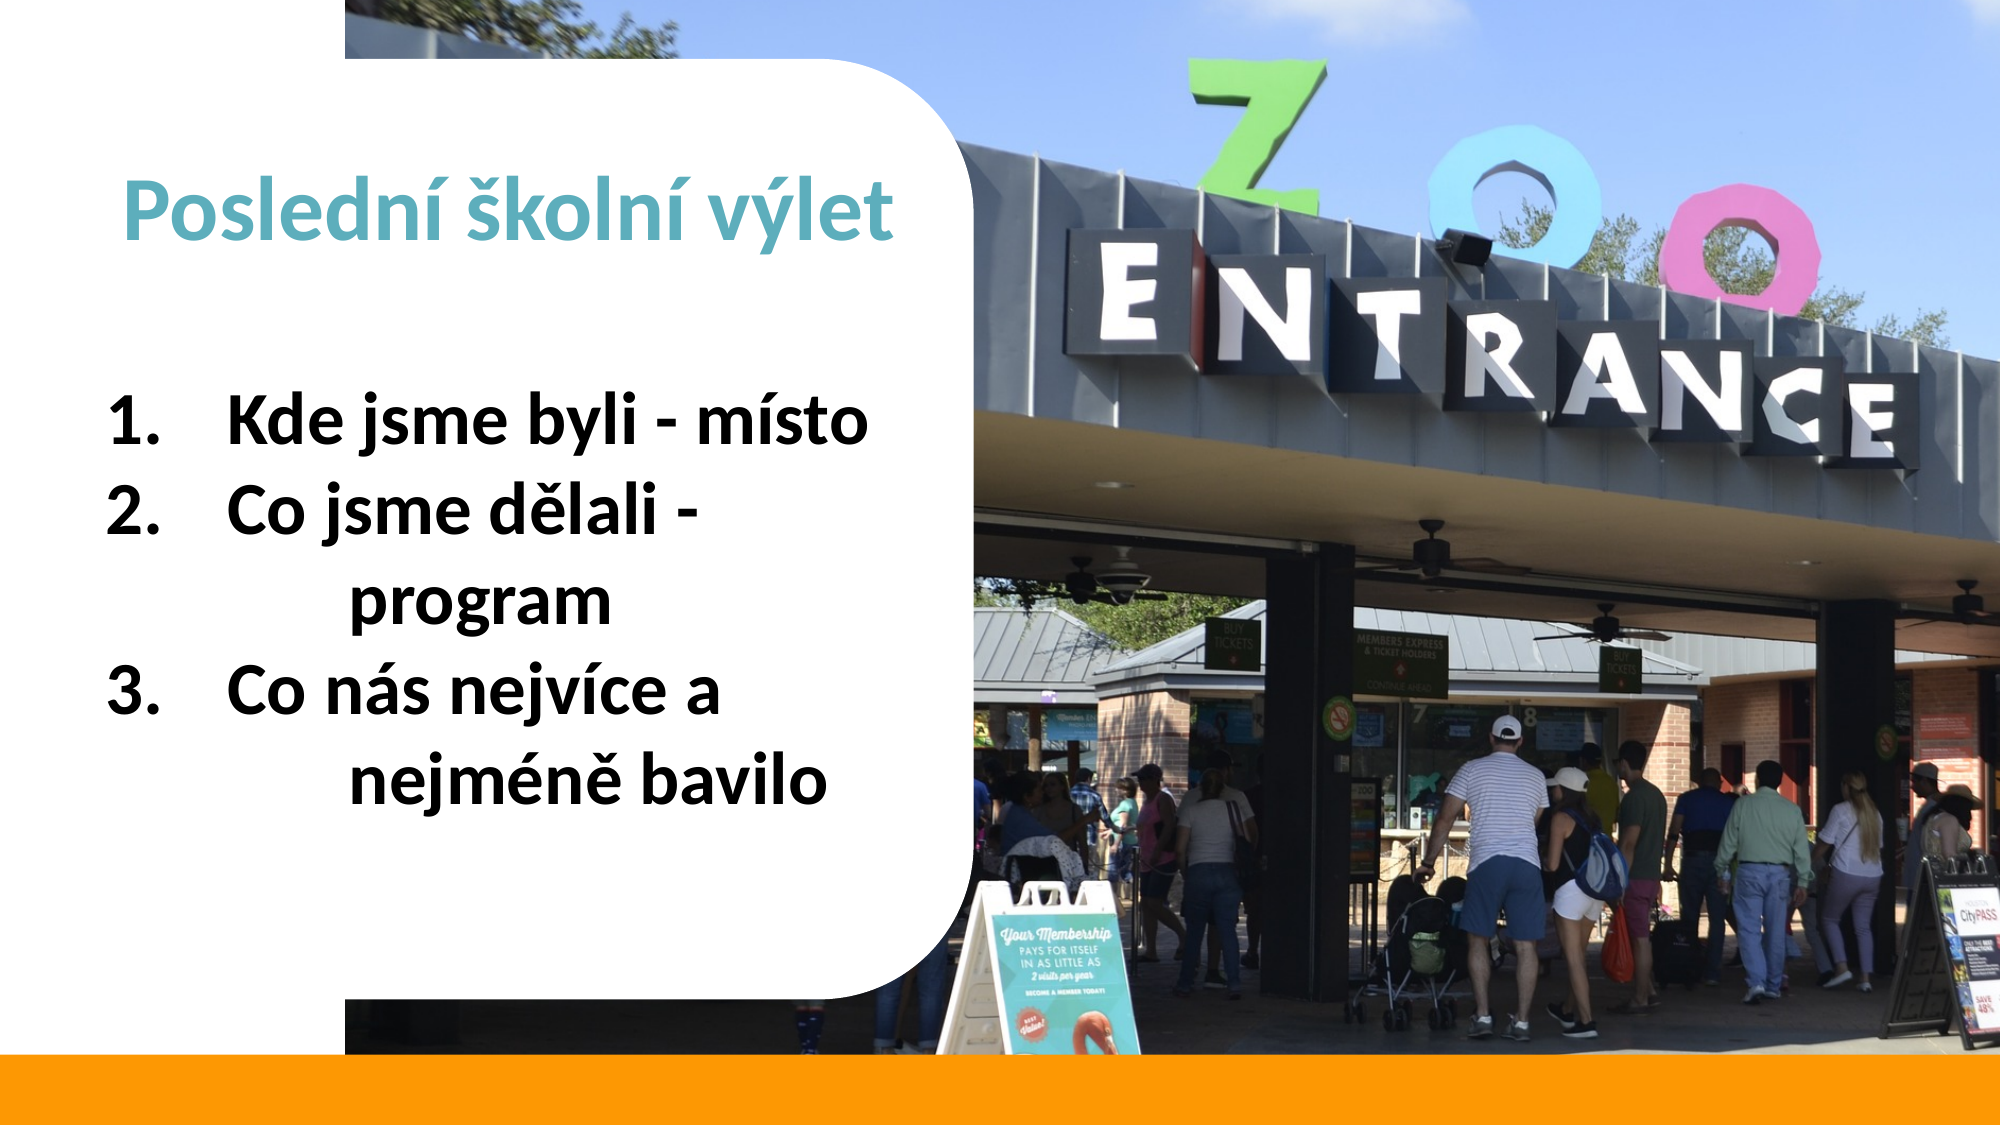

Poslední školní výlet
Kde jsme byli - místo
Co jsme dělali - program
Co nás nejvíce a nejméně bavilo